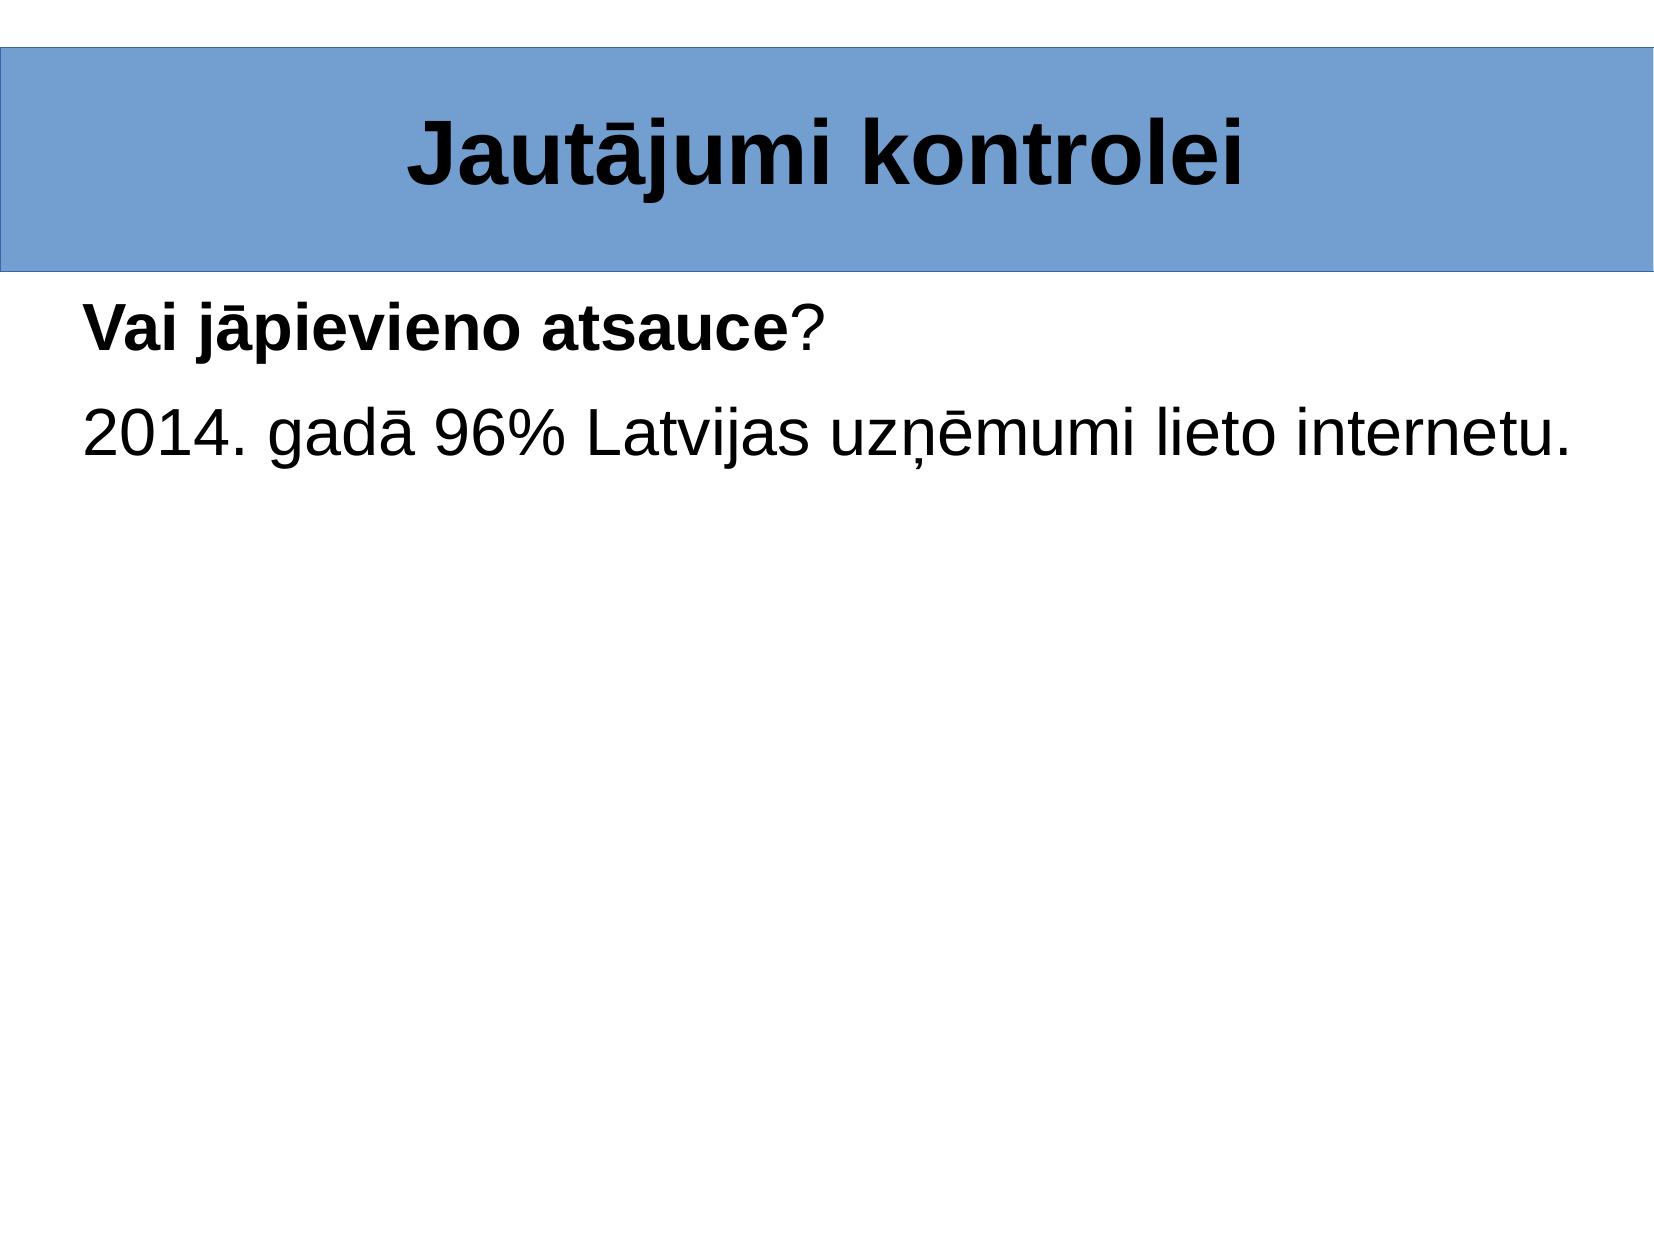

# Jautājumi kontrolei
Vai jāpievieno atsauce?
2014. gadā 96% Latvijas uzņēmumi lieto internetu.